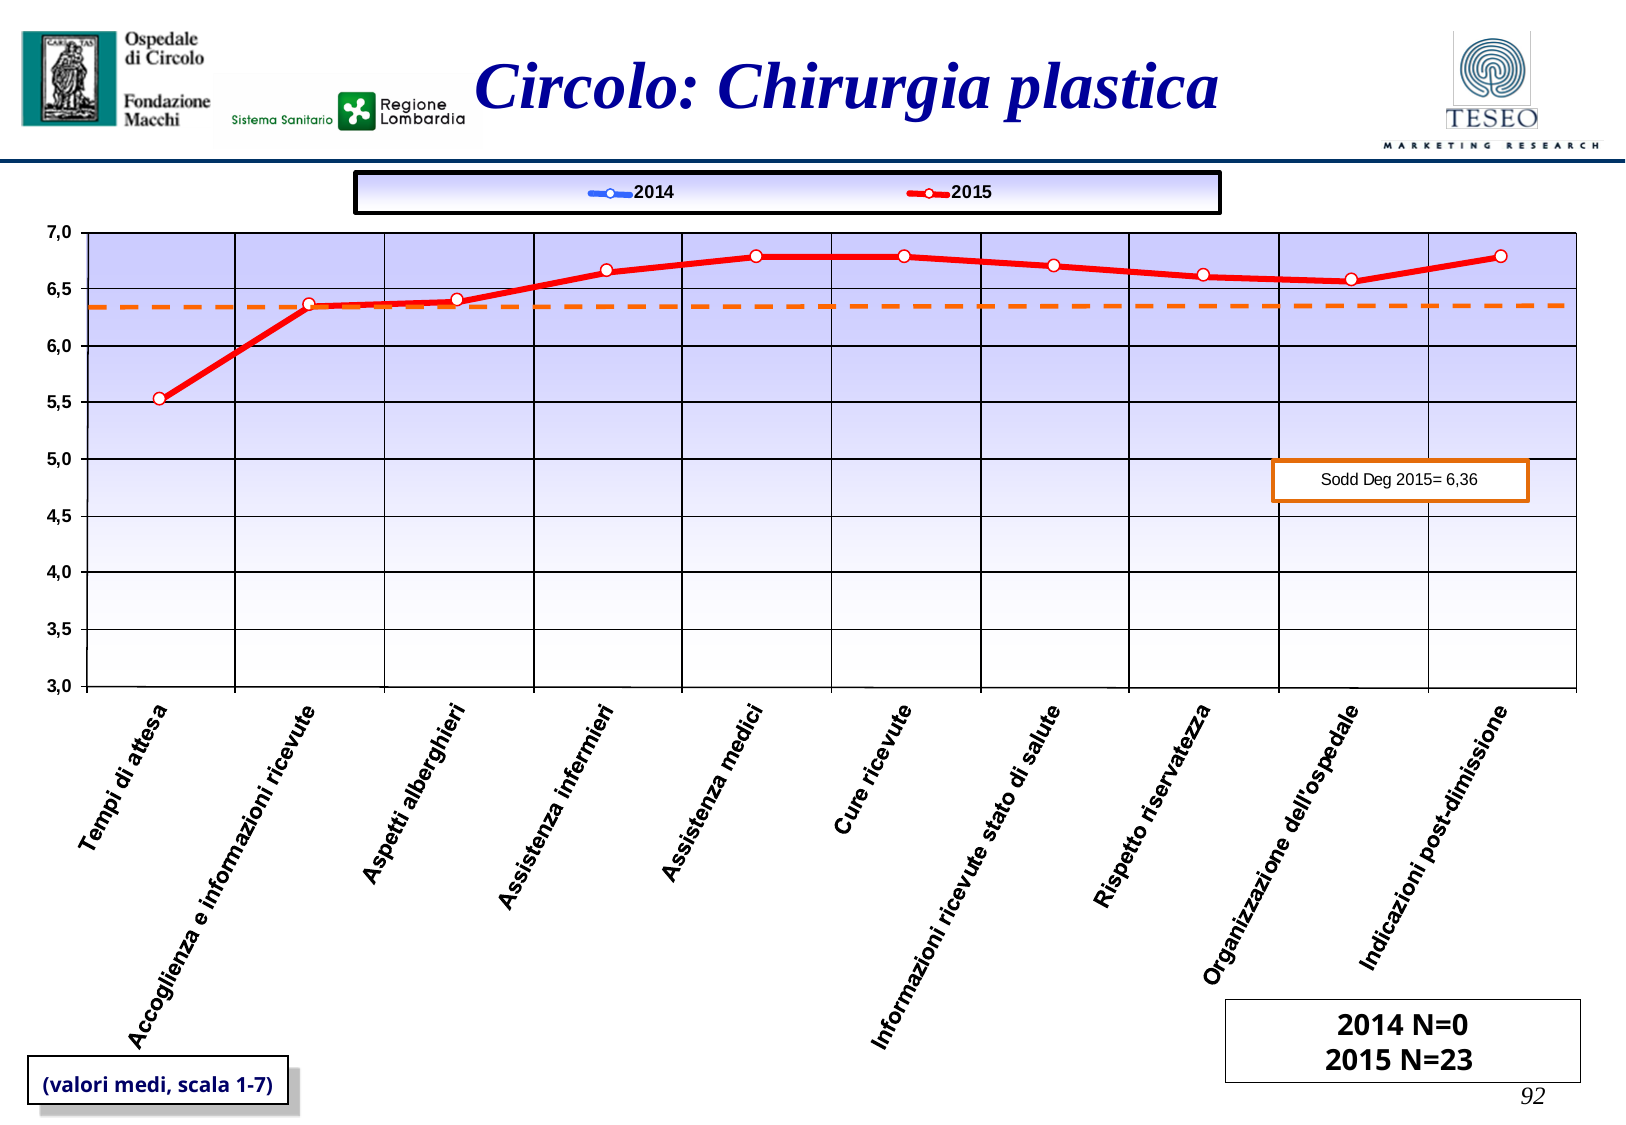

Circolo: Chirurgia plastica
2014 N=0
2015 N=23
(valori medi, scala 1-7)